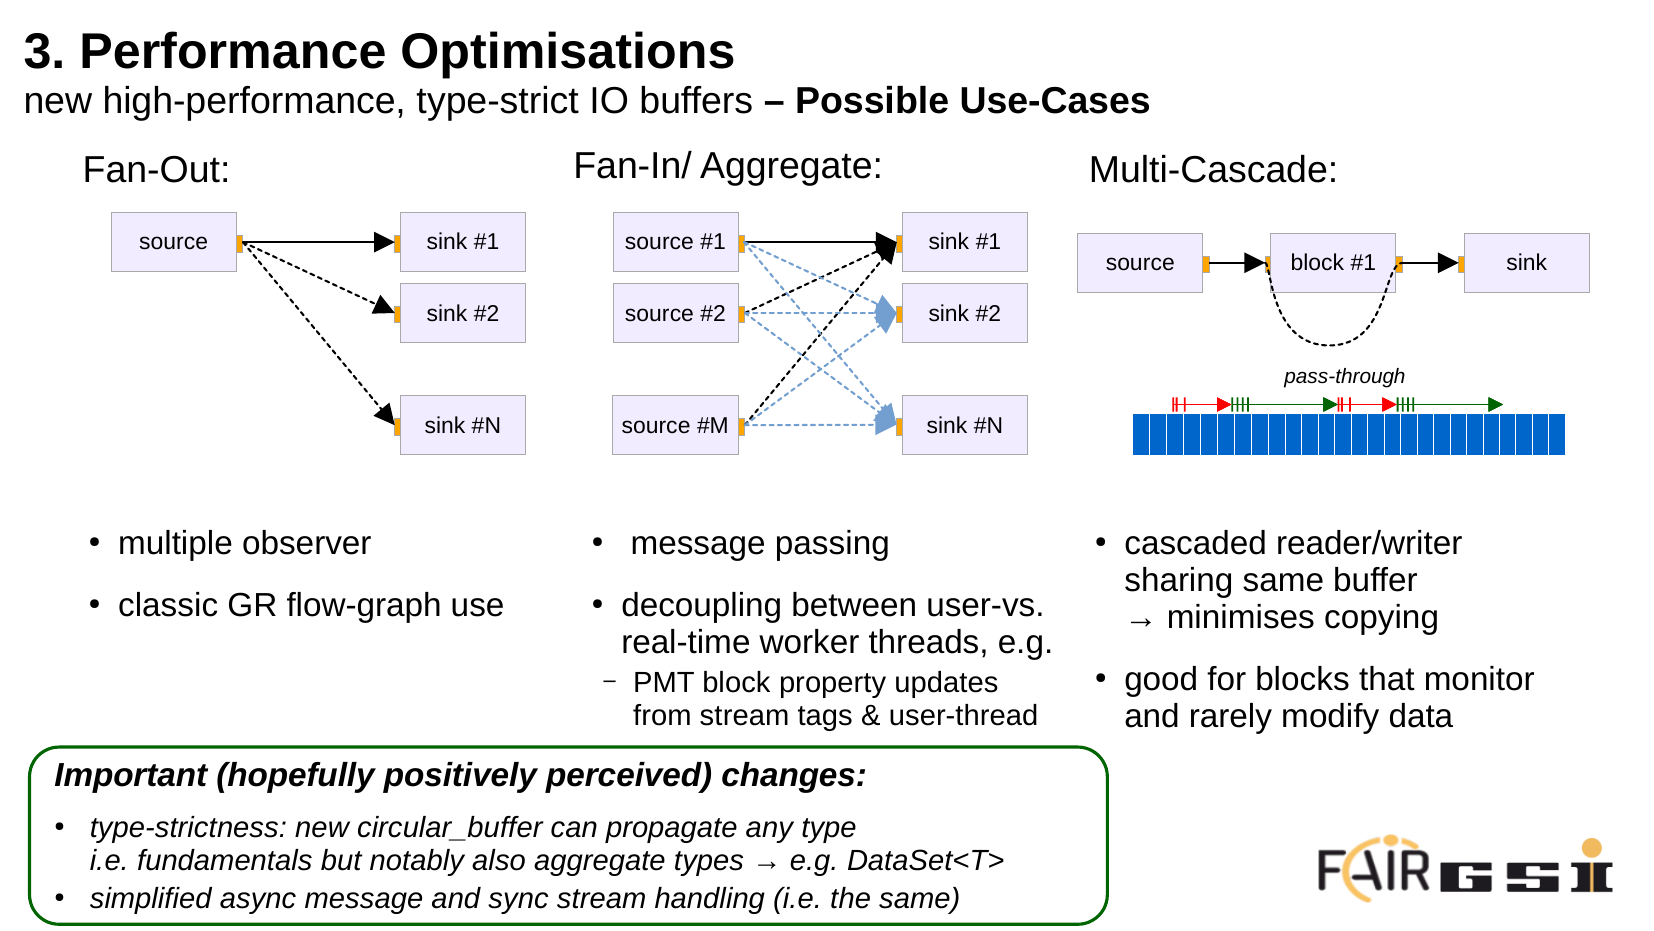

# 3. Performance Optimisations new high-performance, type-strict IO buffers – Possible Use-Cases
Fan-In/ Aggregate:
Fan-Out:
Multi-Cascade:
source
sink #1
source #1
sink #1
source
block #1
sink
pass-through
sink #2
sink #N
sink #2
source #2
sink #N
source #M
| | | | | | | | | | | | | | | | | | | | | | | | | | |
| --- | --- | --- | --- | --- | --- | --- | --- | --- | --- | --- | --- | --- | --- | --- | --- | --- | --- | --- | --- | --- | --- | --- | --- | --- | --- |
multiple observer
classic GR flow-graph use
 message passing
decoupling between user-vs. real-time worker threads, e.g.
PMT block property updates from stream tags & user-thread
cascaded reader/writer sharing same buffer → minimises copying
good for blocks that monitor and rarely modify data
Important (hopefully positively perceived) changes:
type-strictness: new circular_buffer can propagate any type
i.e. fundamentals but notably also aggregate types → e.g. DataSet<T>
simplified async message and sync stream handling (i.e. the same)